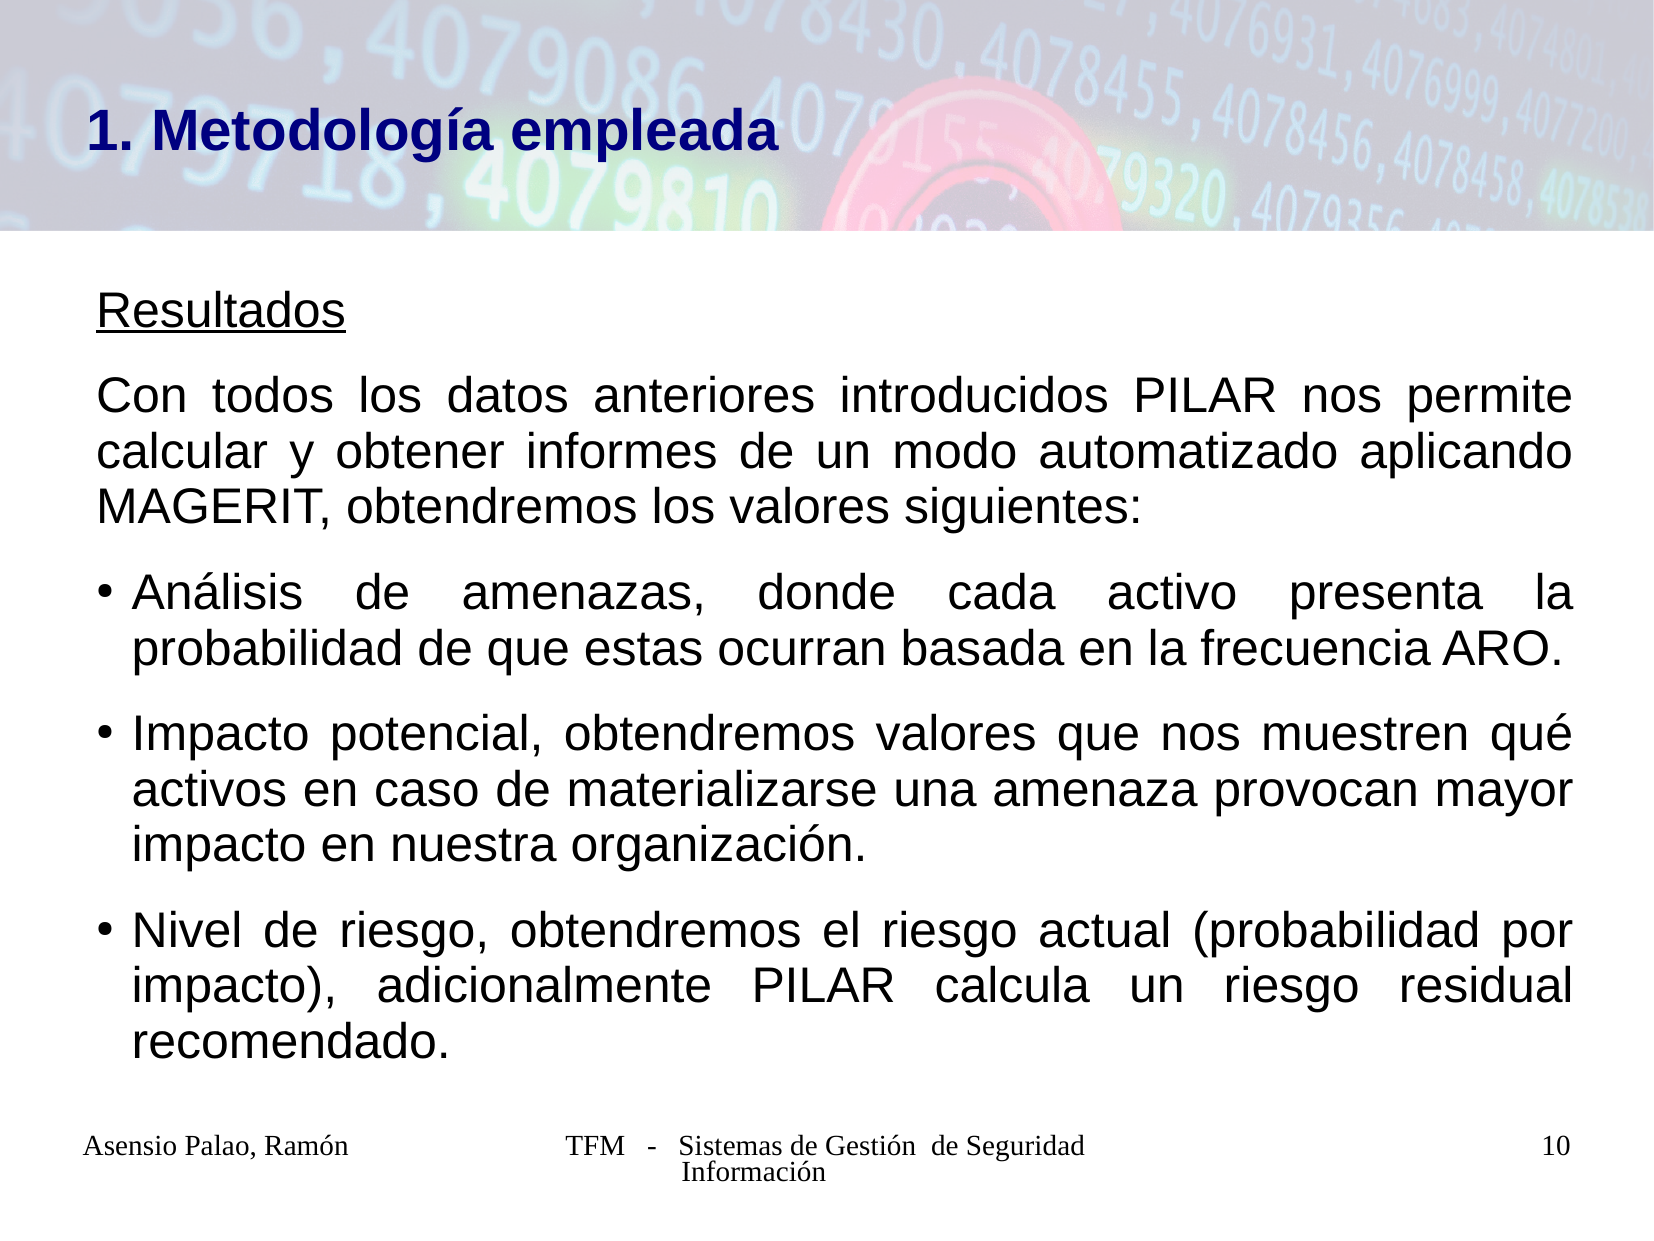

1. Metodología empleada
#
Resultados
Con todos los datos anteriores introducidos PILAR nos permite calcular y obtener informes de un modo automatizado aplicando MAGERIT, obtendremos los valores siguientes:
Análisis de amenazas, donde cada activo presenta la probabilidad de que estas ocurran basada en la frecuencia ARO.
Impacto potencial, obtendremos valores que nos muestren qué activos en caso de materializarse una amenaza provocan mayor impacto en nuestra organización.
Nivel de riesgo, obtendremos el riesgo actual (probabilidad por impacto), adicionalmente PILAR calcula un riesgo residual recomendado.
Asensio Palao, Ramón
TFM - Sistemas de Gestión de Seguridad Información
10